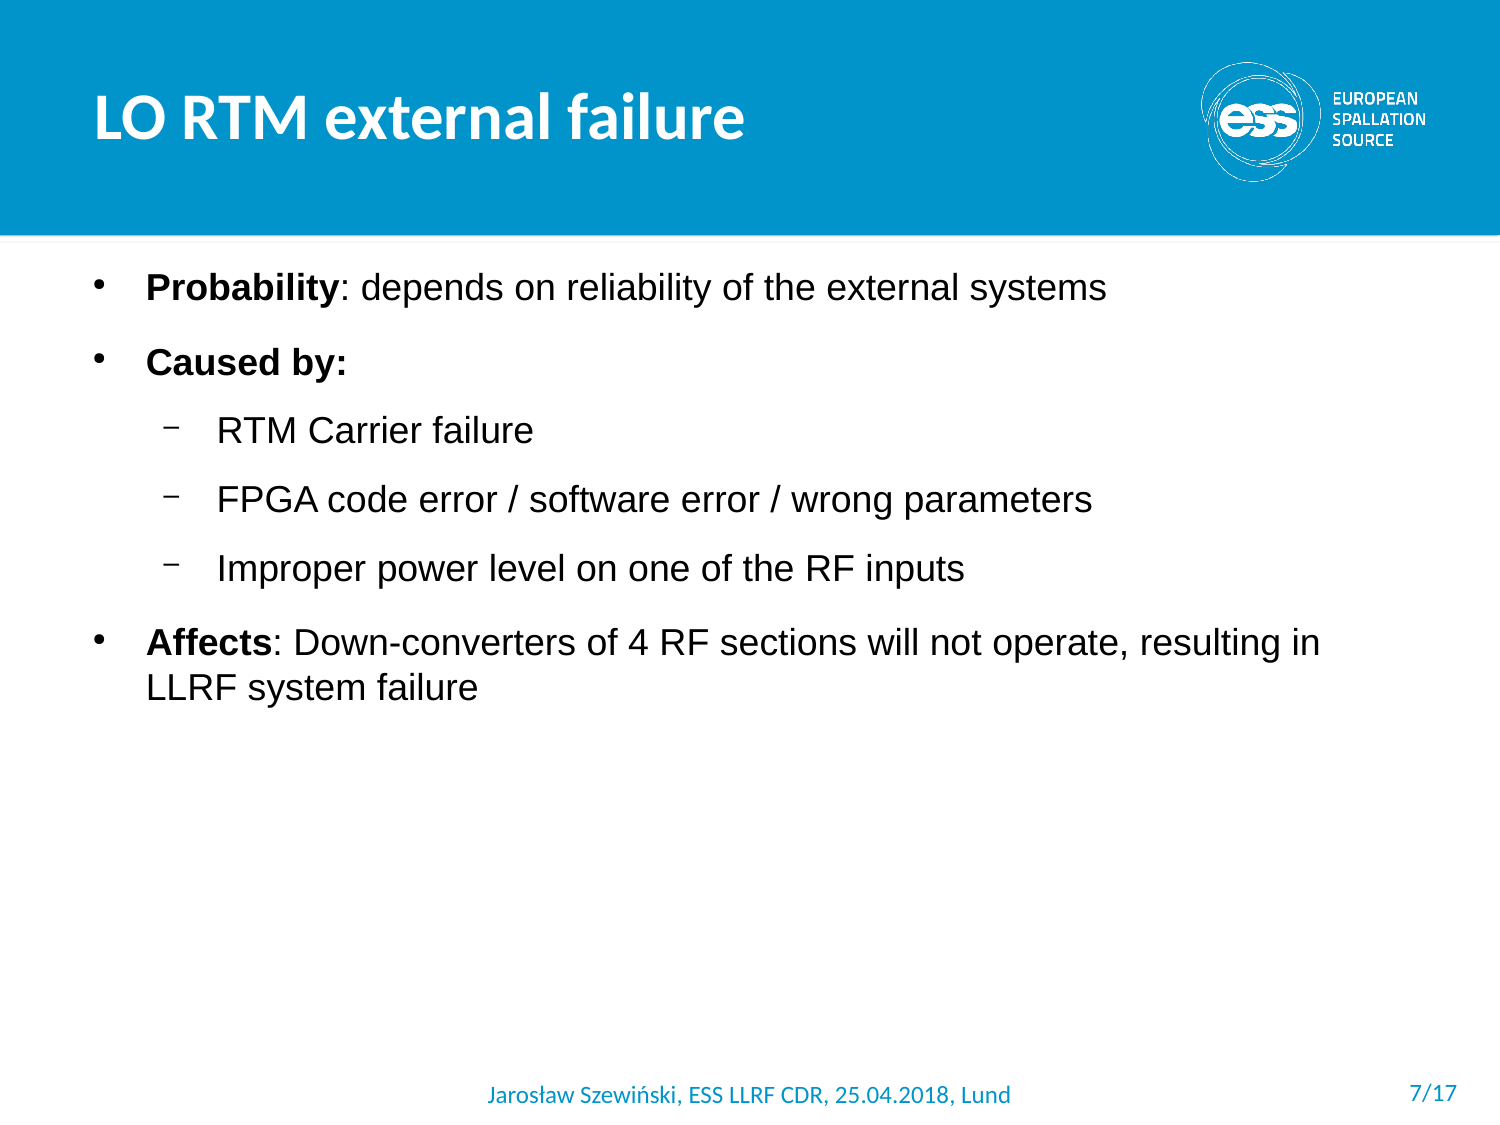

LO RTM external failure
# Probability: depends on reliability of the external systems
Caused by:
RTM Carrier failure
FPGA code error / software error / wrong parameters
Improper power level on one of the RF inputs
Affects: Down-converters of 4 RF sections will not operate, resulting in LLRF system failure
Jarosław Szewiński, ESS LLRF CDR, 25.04.2018, Lund